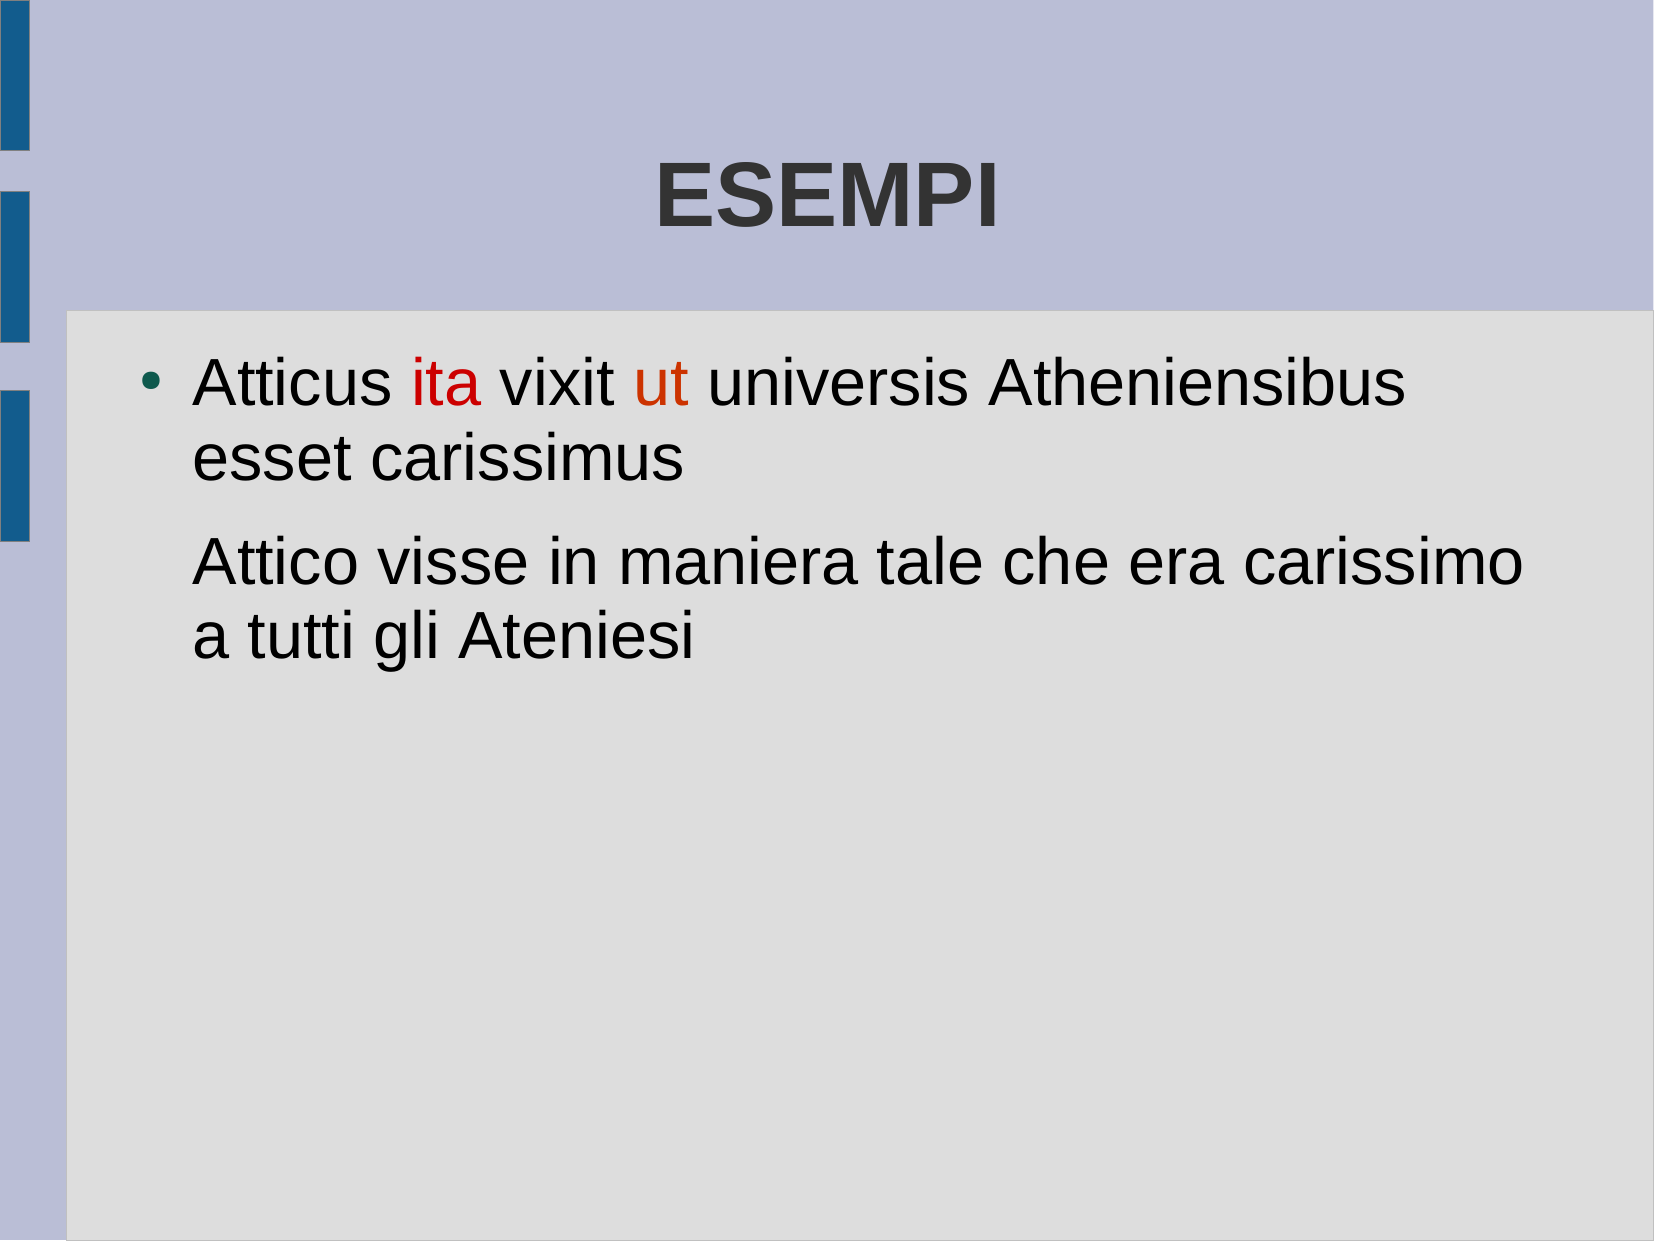

# ESEMPI
Atticus ita vixit ut universis Atheniensibus esset carissimus
Attico visse in maniera tale che era carissimo a tutti gli Ateniesi